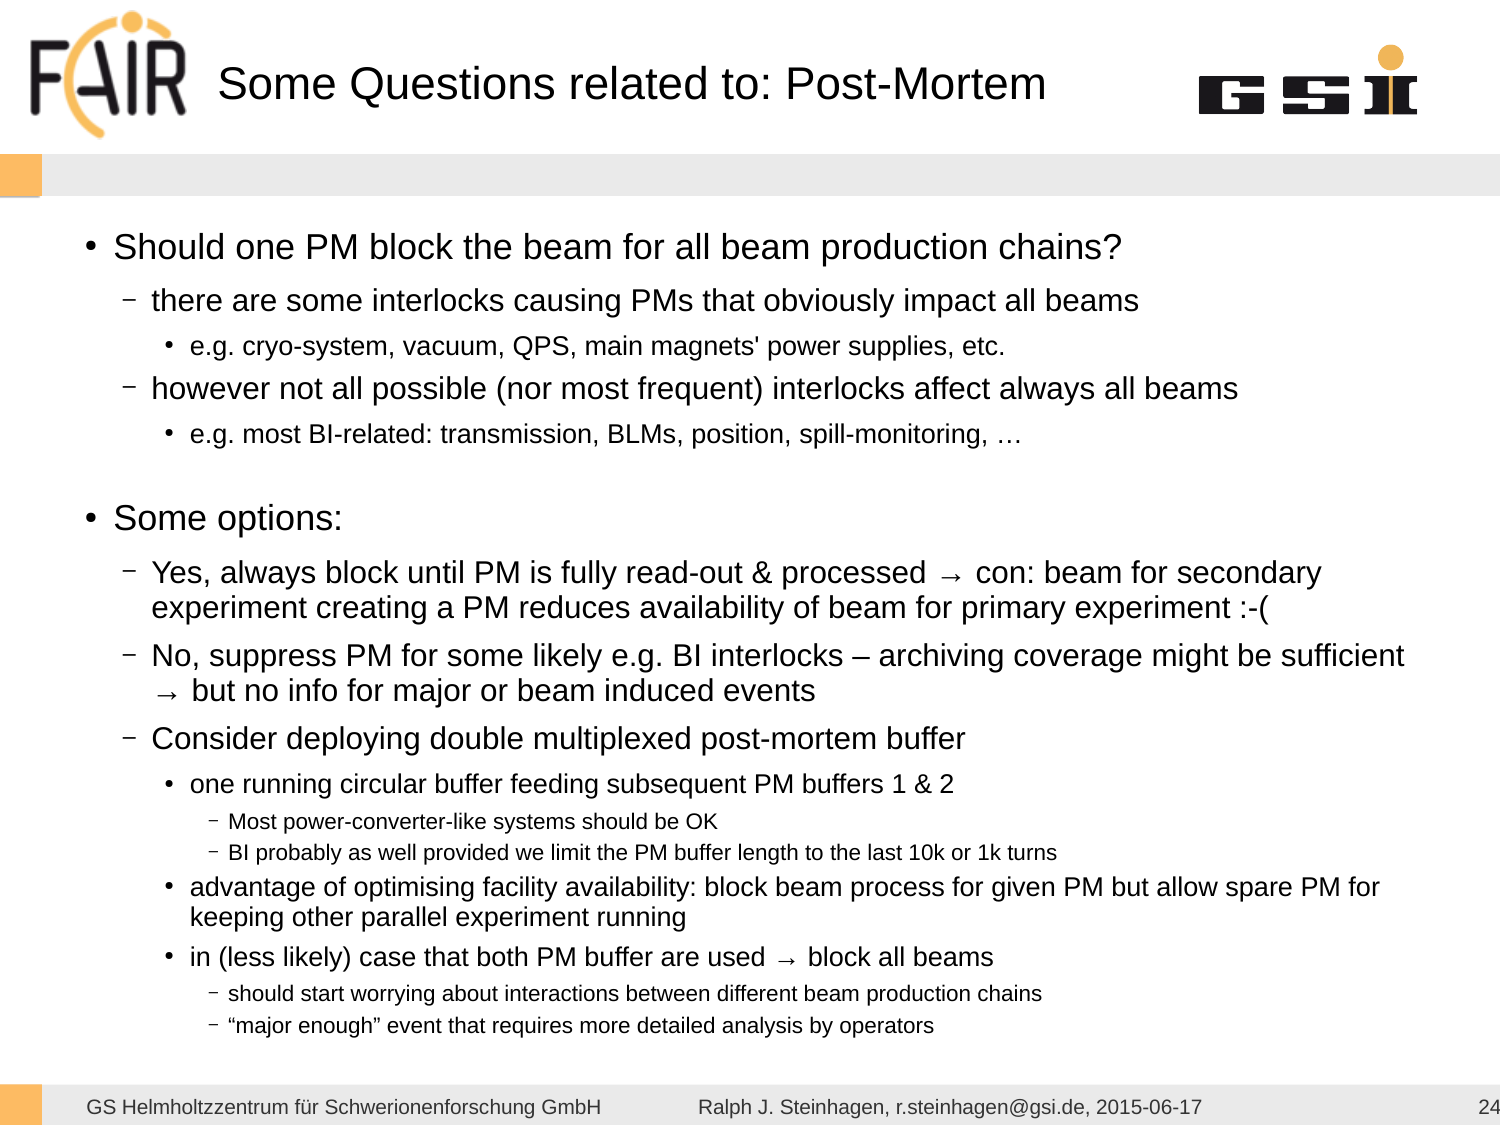

# Some Questions related to: Post-Mortem
Should one PM block the beam for all beam production chains?
there are some interlocks causing PMs that obviously impact all beams
e.g. cryo-system, vacuum, QPS, main magnets' power supplies, etc.
however not all possible (nor most frequent) interlocks affect always all beams
e.g. most BI-related: transmission, BLMs, position, spill-monitoring, …
Some options:
Yes, always block until PM is fully read-out & processed → con: beam for secondary experiment creating a PM reduces availability of beam for primary experiment :-(
No, suppress PM for some likely e.g. BI interlocks – archiving coverage might be sufficient → but no info for major or beam induced events
Consider deploying double multiplexed post-mortem buffer
one running circular buffer feeding subsequent PM buffers 1 & 2
Most power-converter-like systems should be OK
BI probably as well provided we limit the PM buffer length to the last 10k or 1k turns
advantage of optimising facility availability: block beam process for given PM but allow spare PM for keeping other parallel experiment running
in (less likely) case that both PM buffer are used → block all beams
should start worrying about interactions between different beam production chains
“major enough” event that requires more detailed analysis by operators